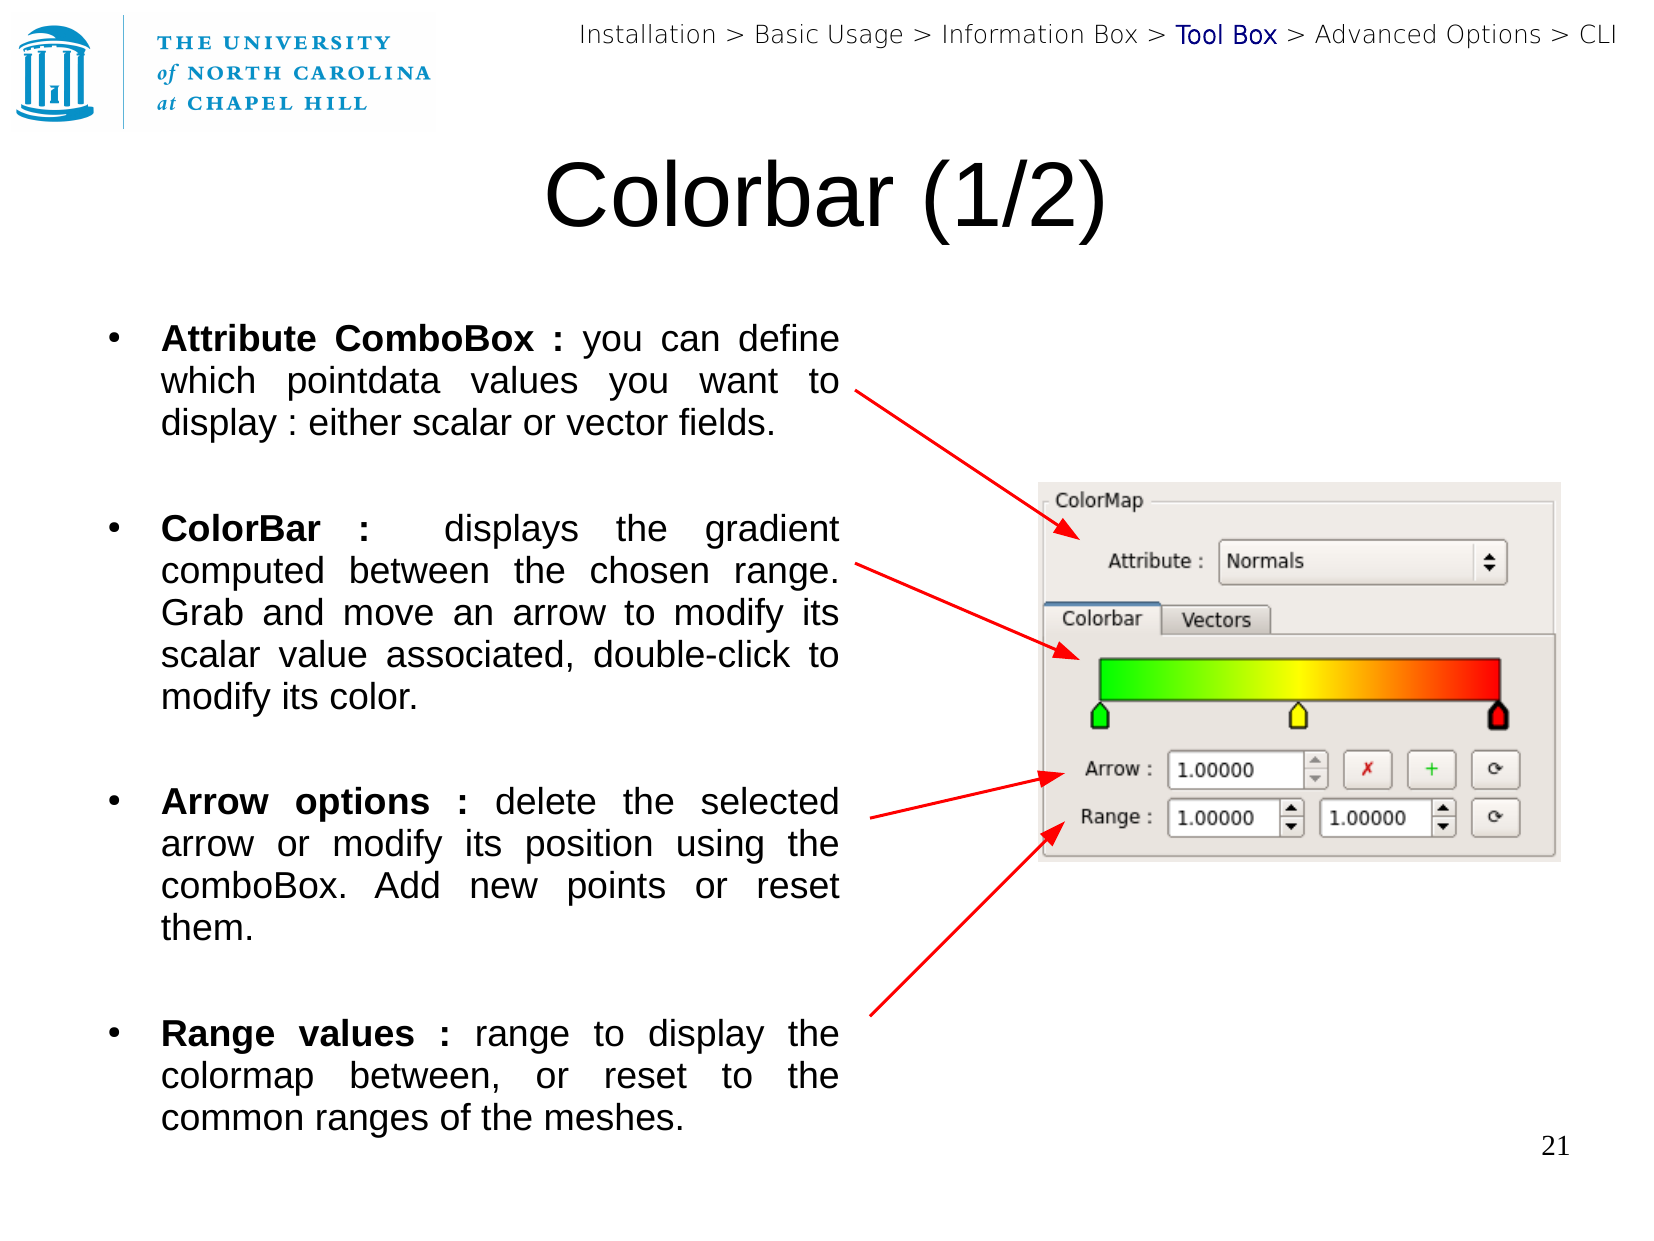

Installation > Basic Usage > Information Box > Tool Box > Advanced Options > CLI
# Colorbar (1/2)
Attribute ComboBox : you can define which pointdata values you want to display : either scalar or vector fields.
ColorBar : displays the gradient computed between the chosen range. Grab and move an arrow to modify its scalar value associated, double-click to modify its color.
Arrow options : delete the selected arrow or modify its position using the comboBox. Add new points or reset them.
Range values : range to display the colormap between, or reset to the common ranges of the meshes.
21